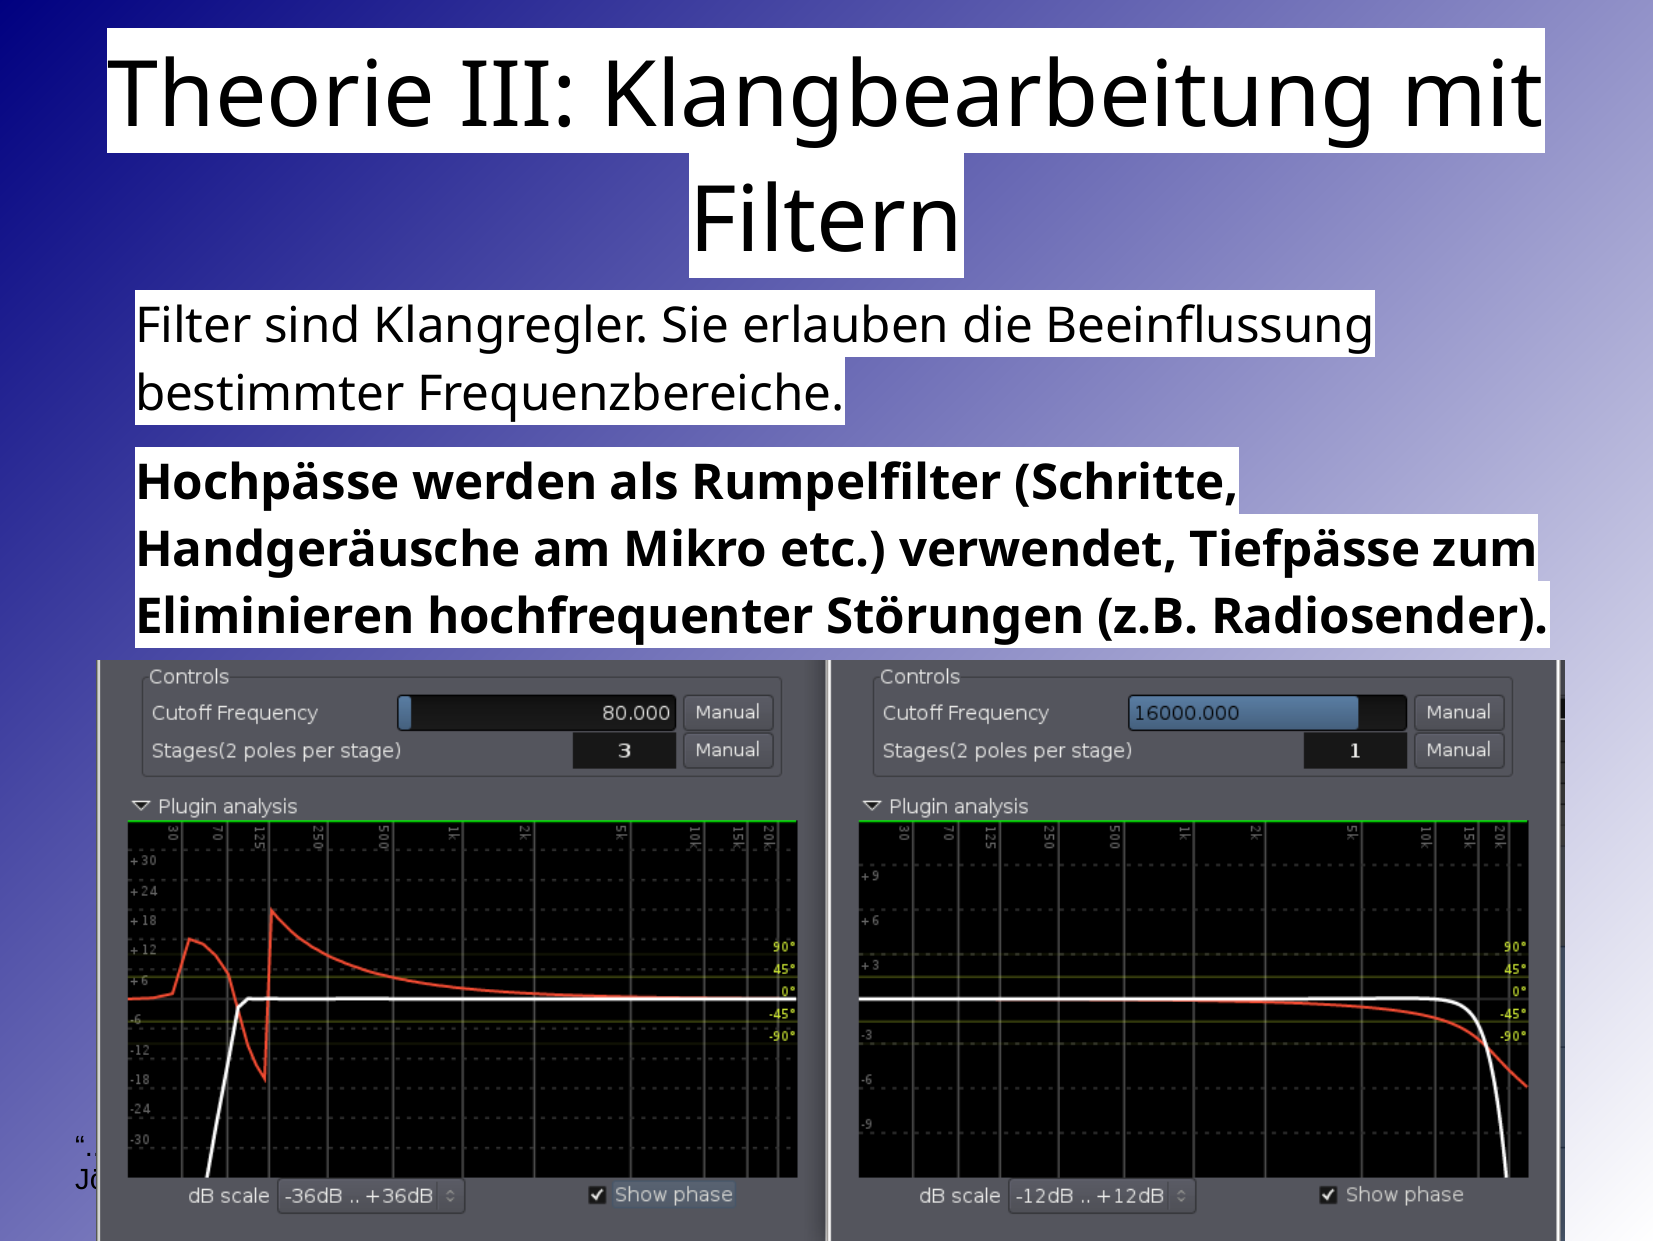

# Theorie III: Klangbearbeitung mit Filtern
Filter sind Klangregler. Sie erlauben die Beeinflussung bestimmter Frequenzbereiche.
Hochpässe werden als Rumpelfilter (Schritte, Handgeräusche am Mikro etc.) verwendet, Tiefpässe zum Eliminieren hochfrequenter Störungen (z.B. Radiosender).